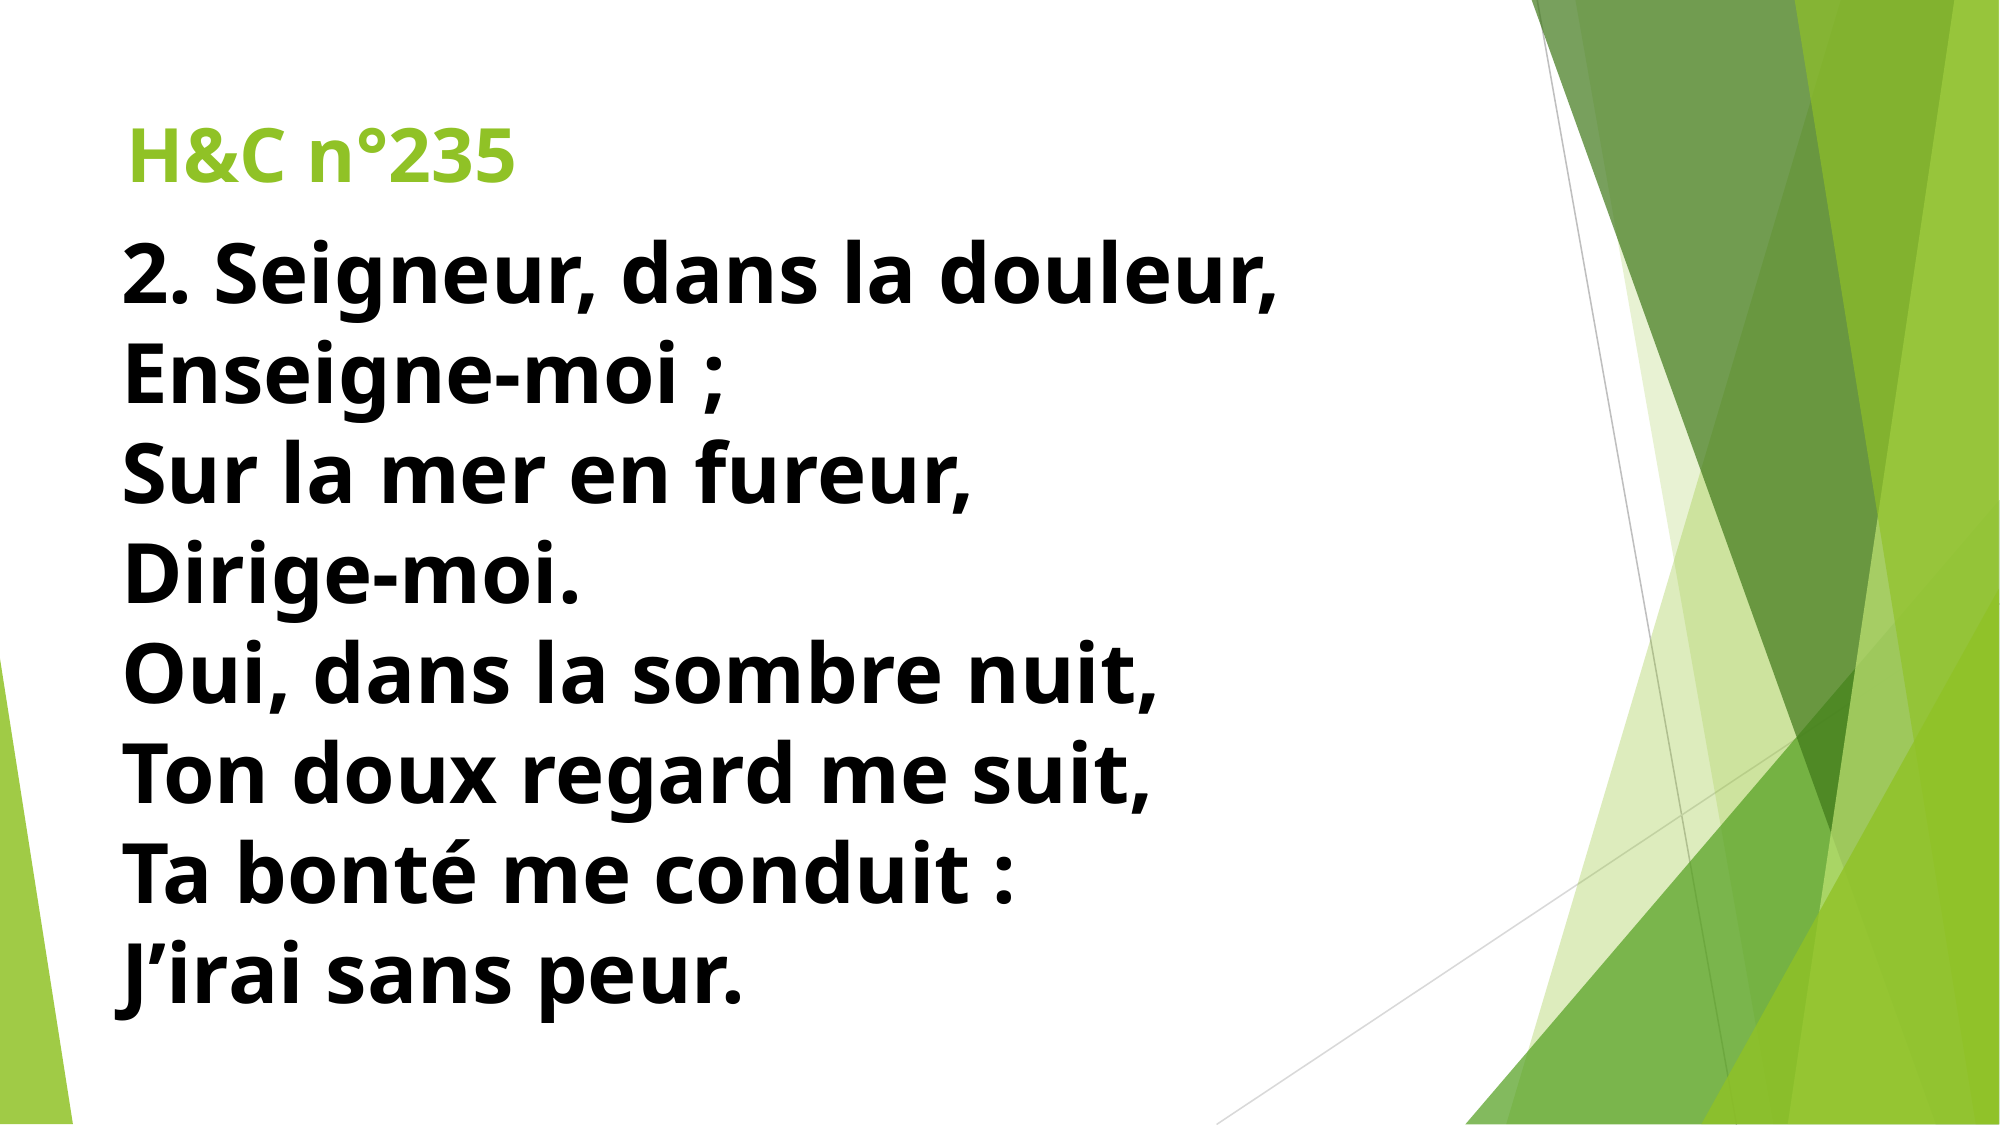

H&C n°235
2. Seigneur, dans la douleur,
Enseigne-moi ;
Sur la mer en fureur,
Dirige-moi.
Oui, dans la sombre nuit,
Ton doux regard me suit,
Ta bonté me conduit :
J’irai sans peur.